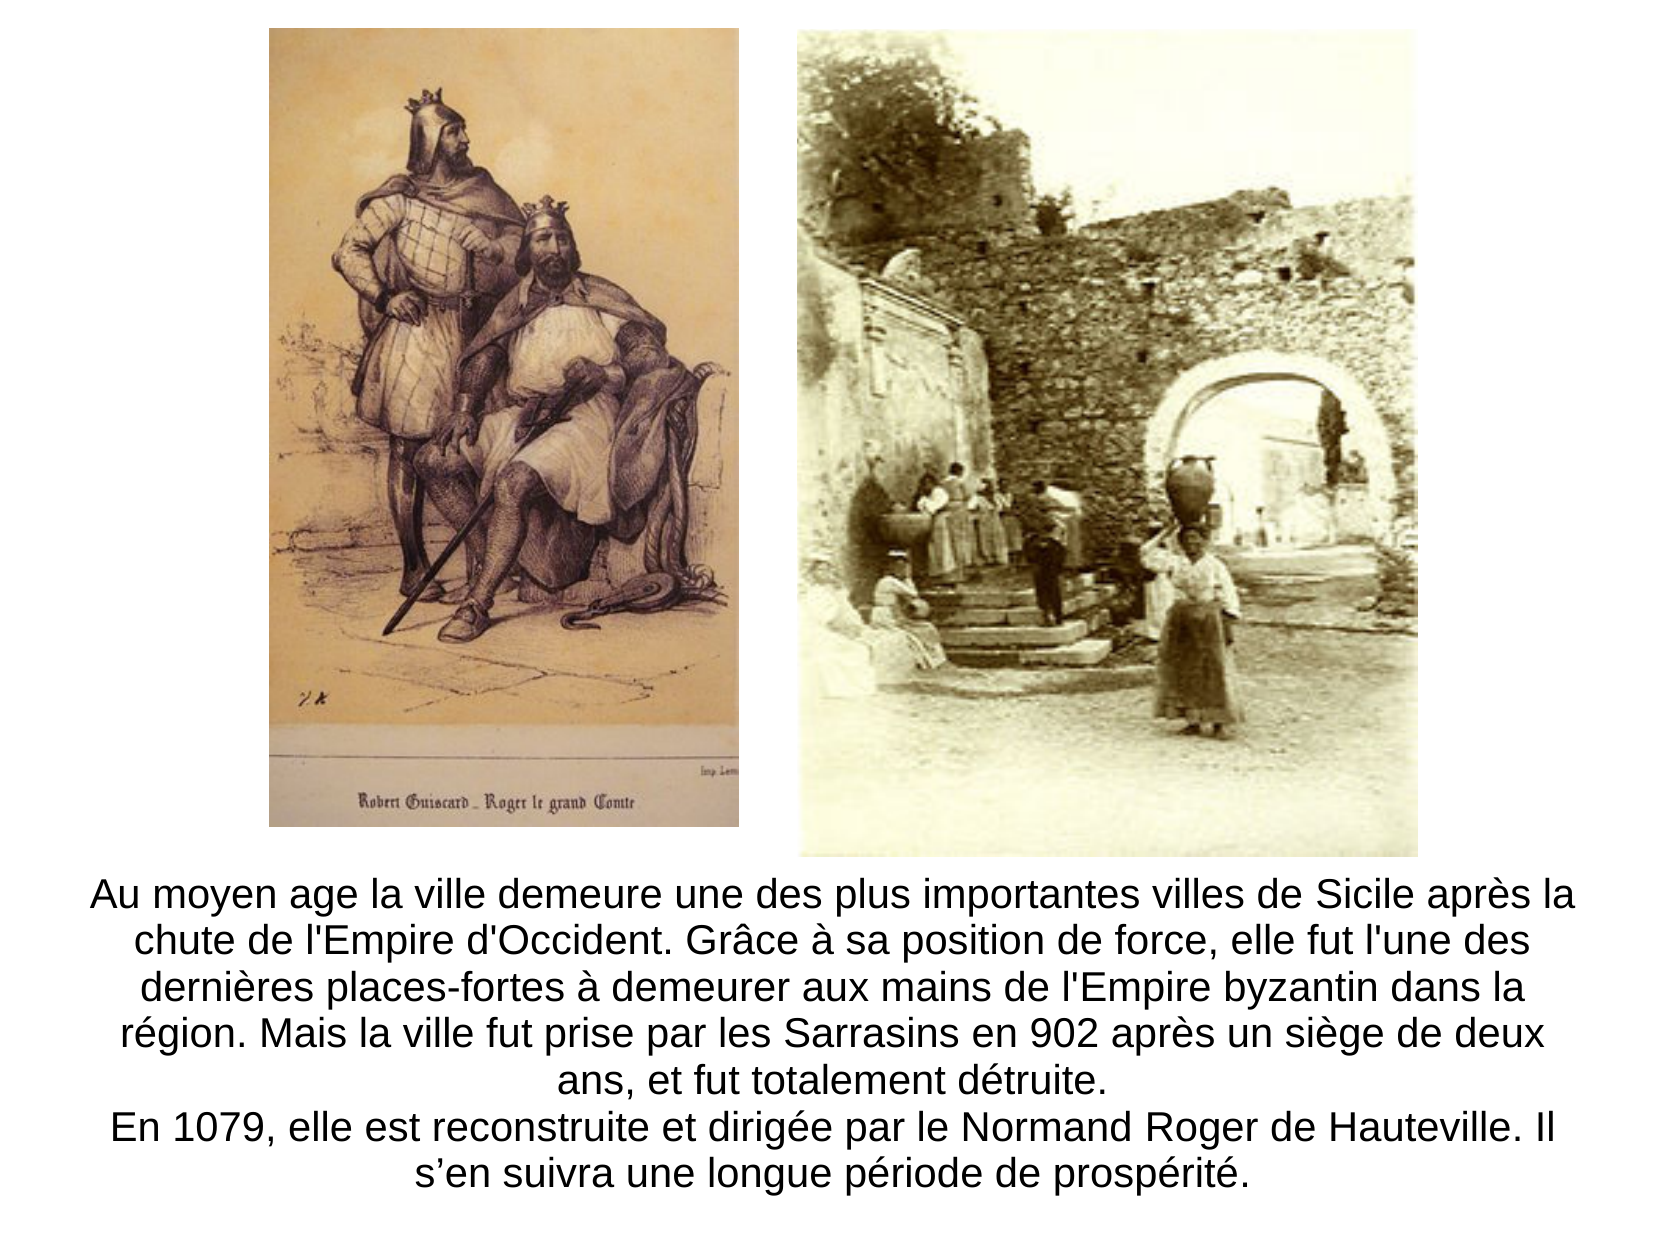

# Au moyen age la ville demeure une des plus importantes villes de Sicile après la chute de l'Empire d'Occident. Grâce à sa position de force, elle fut l'une des dernières places-fortes à demeurer aux mains de l'Empire byzantin dans la région. Mais la ville fut prise par les Sarrasins en 902 après un siège de deux ans, et fut totalement détruite.
En 1079, elle est reconstruite et dirigée par le Normand Roger de Hauteville. Il s’en suivra une longue période de prospérité.